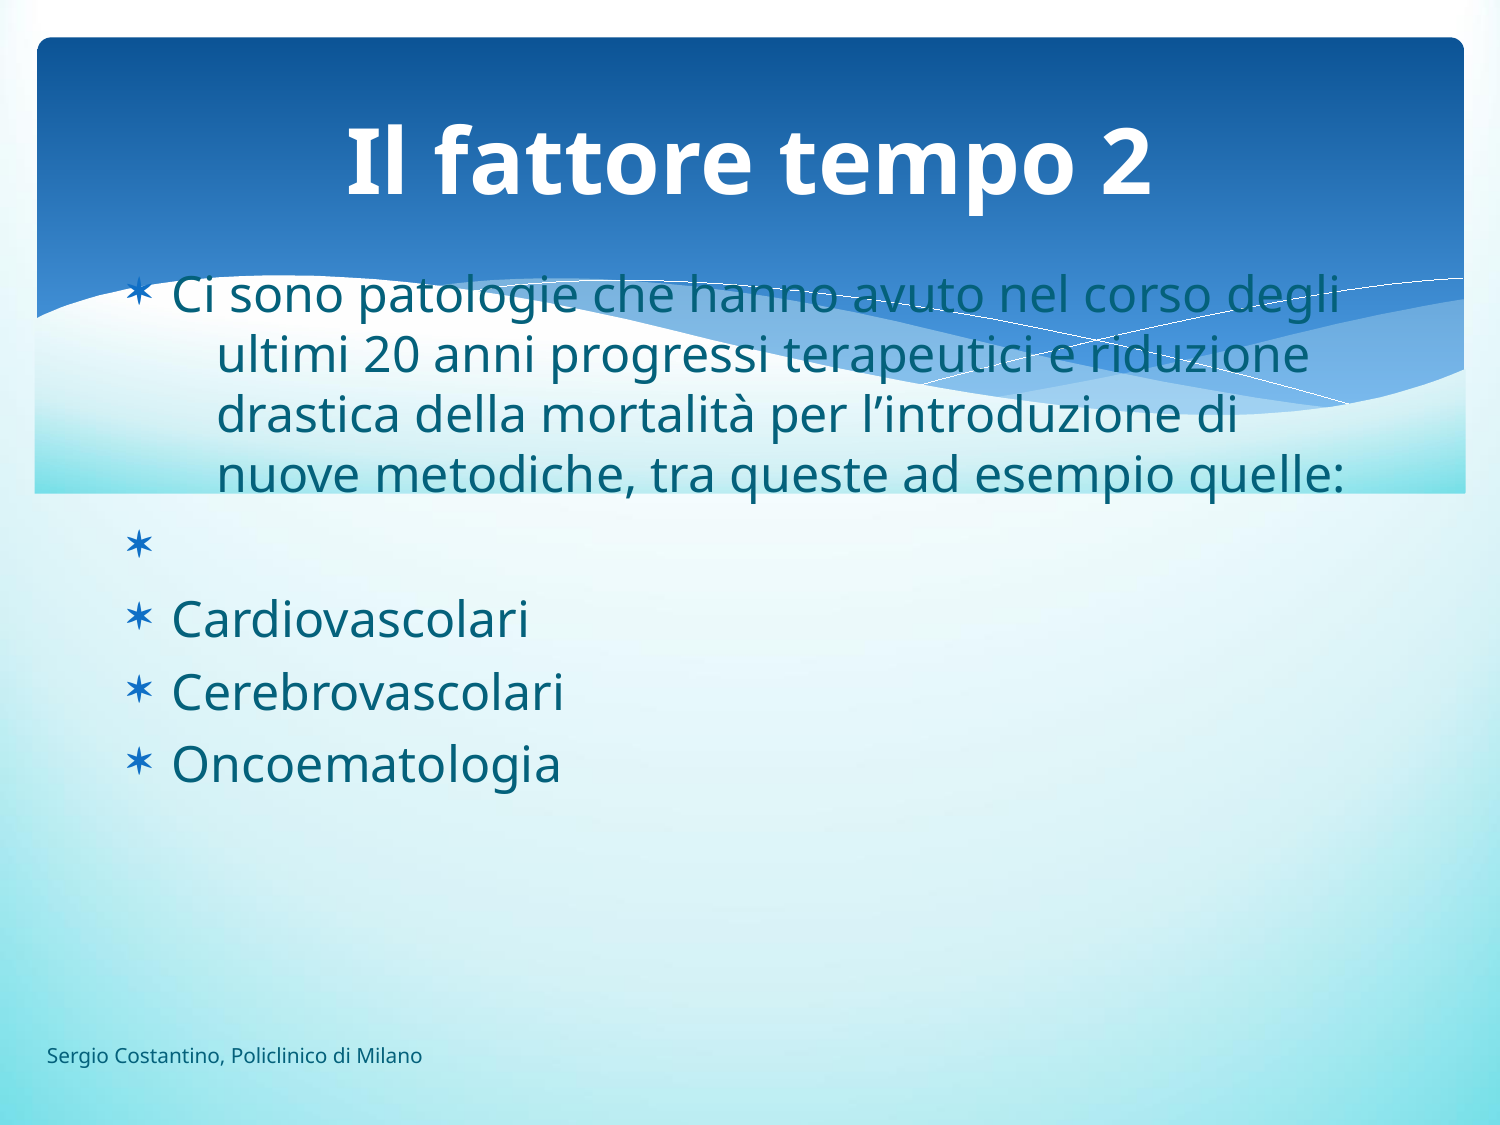

Il fattore tempo 2
# Ci sono patologie che hanno avuto nel corso degli ultimi 20 anni progressi terapeutici e riduzione drastica della mortalità per l’introduzione di nuove metodiche, tra queste ad esempio quelle:
Cardiovascolari
Cerebrovascolari
Oncoematologia
Sergio Costantino, Policlinico di Milano